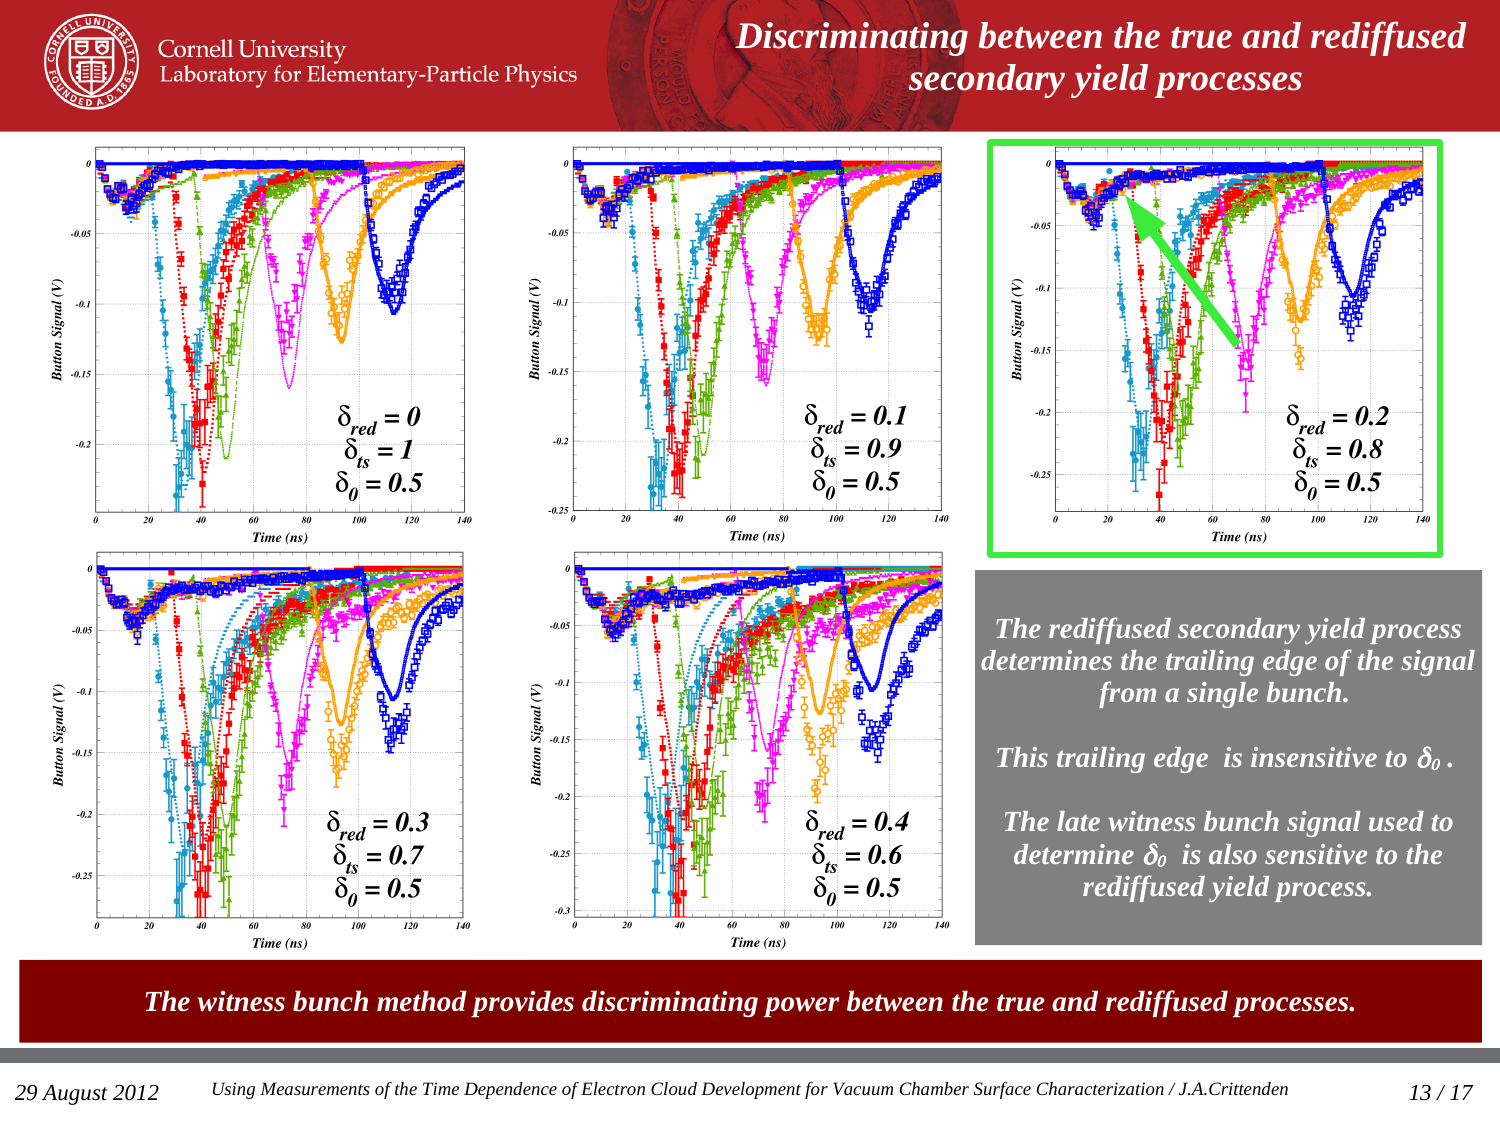

Discriminating between the true and rediffused
secondary yield processes
The rediffused secondary yield process determines the trailing edge of the signal from a single bunch.
This trailing edge is insensitive to d0 .
The late witness bunch signal used to determine d0 is also sensitive to the rediffused yield process.
The witness bunch method provides discriminating power between the true and rediffused processes.